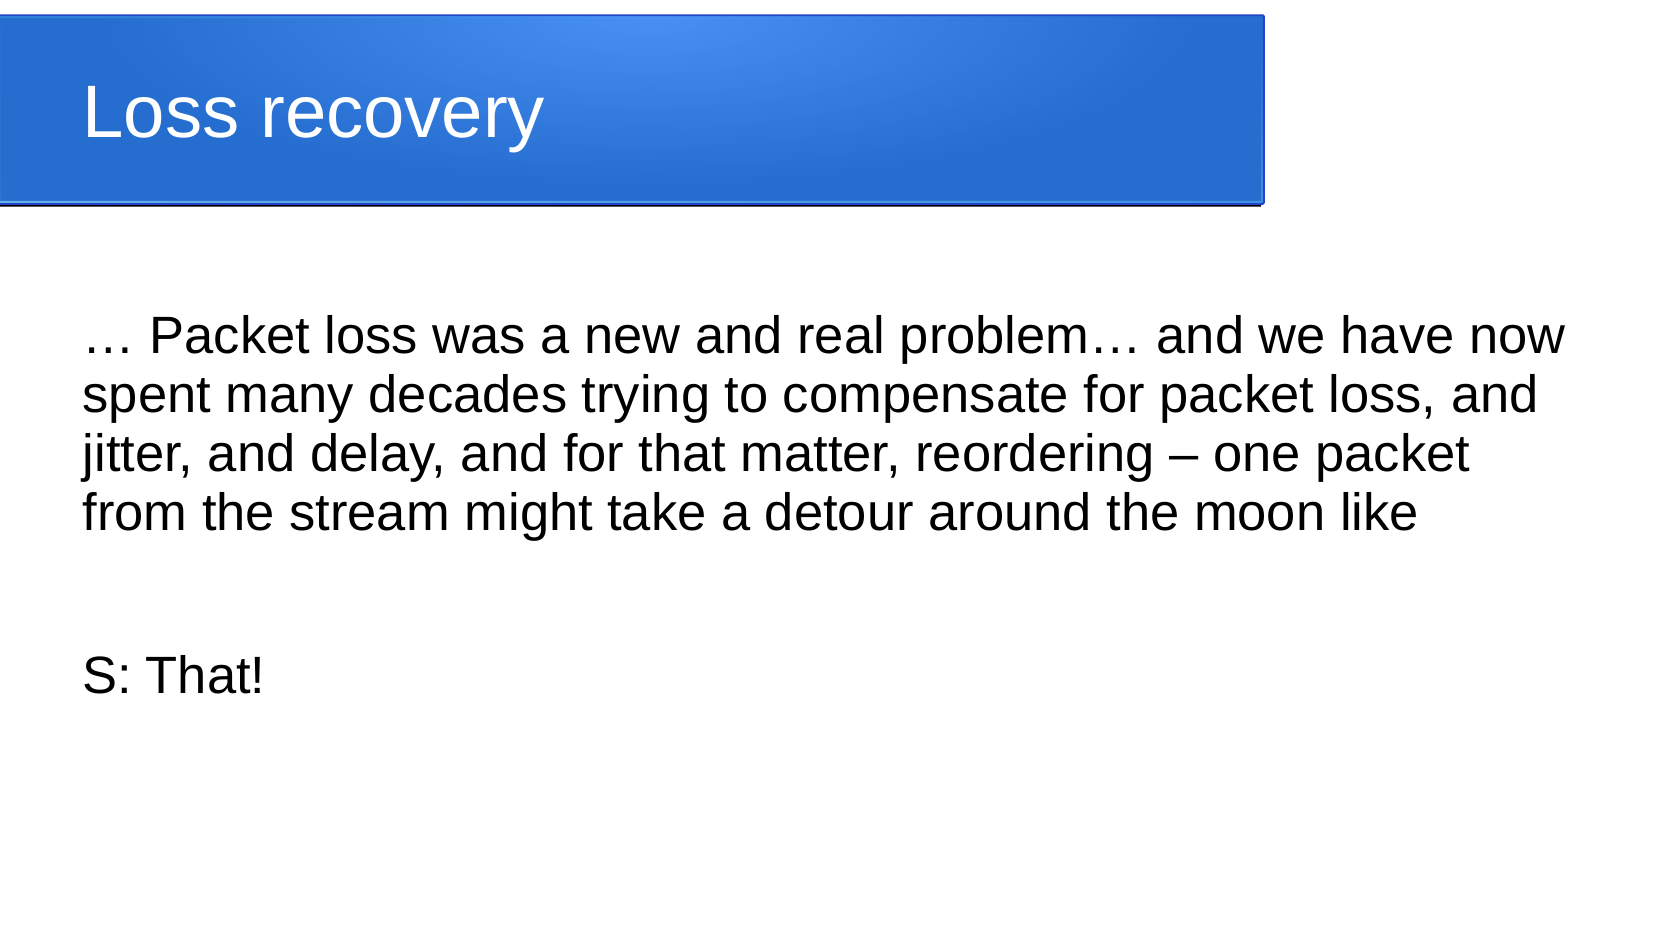

# Loss recovery
… Packet loss was a new and real problem… and we have now spent many decades trying to compensate for packet loss, and jitter, and delay, and for that matter, reordering – one packet from the stream might take a detour around the moon like
S: That!